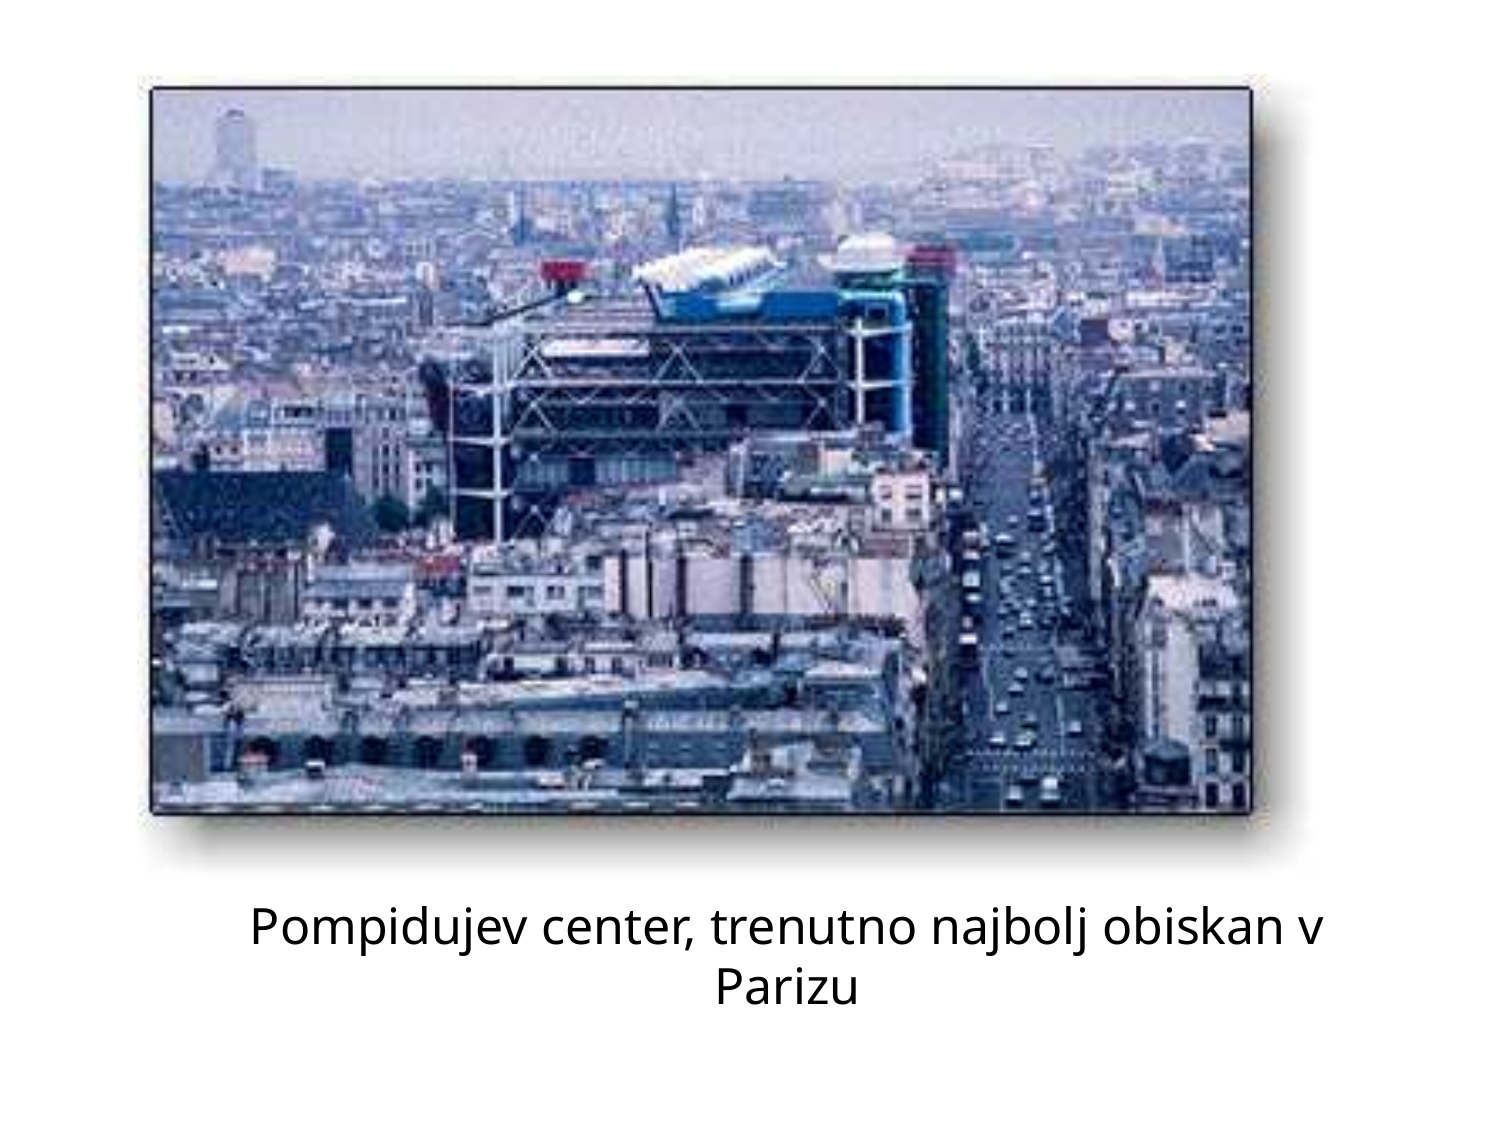

Pompidujev center, trenutno najbolj obiskan v Parizu